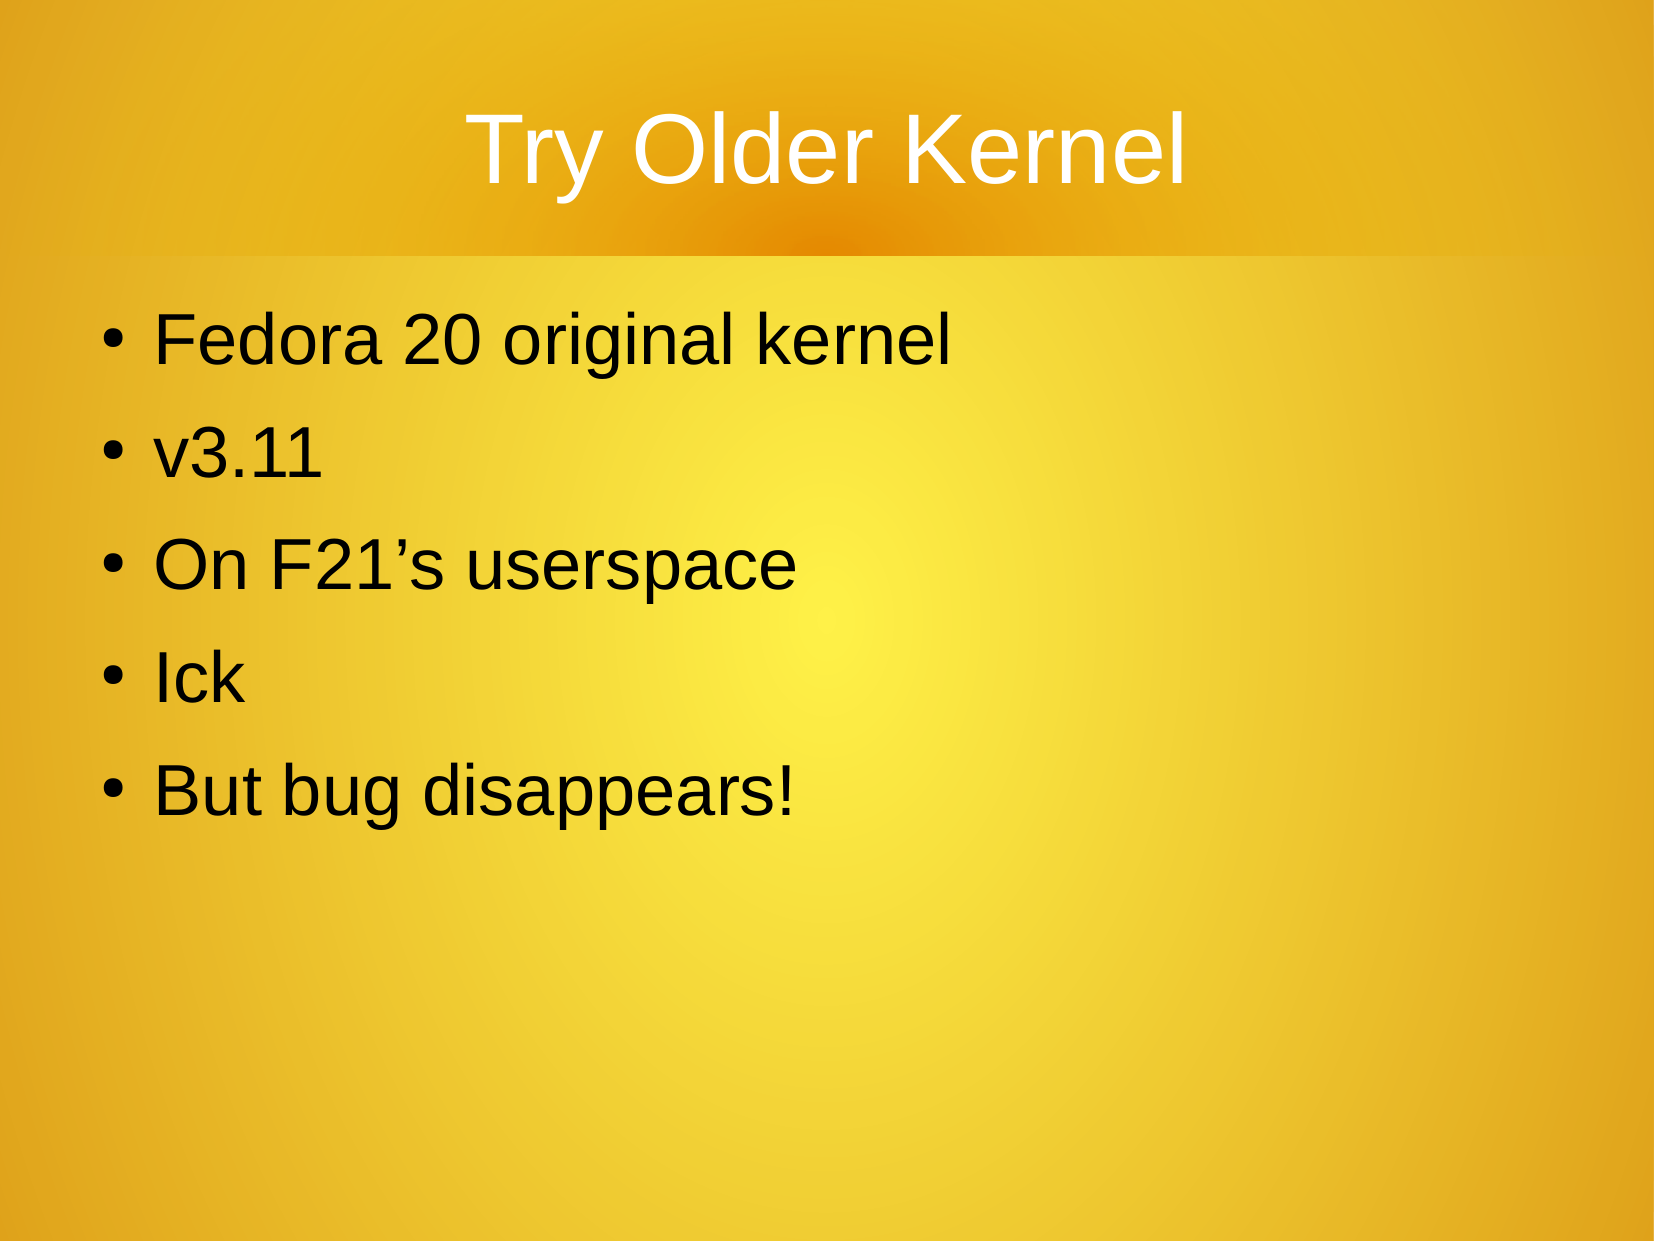

# Try Older Kernel
Fedora 20 original kernel
v3.11
On F21’s userspace
Ick
But bug disappears!